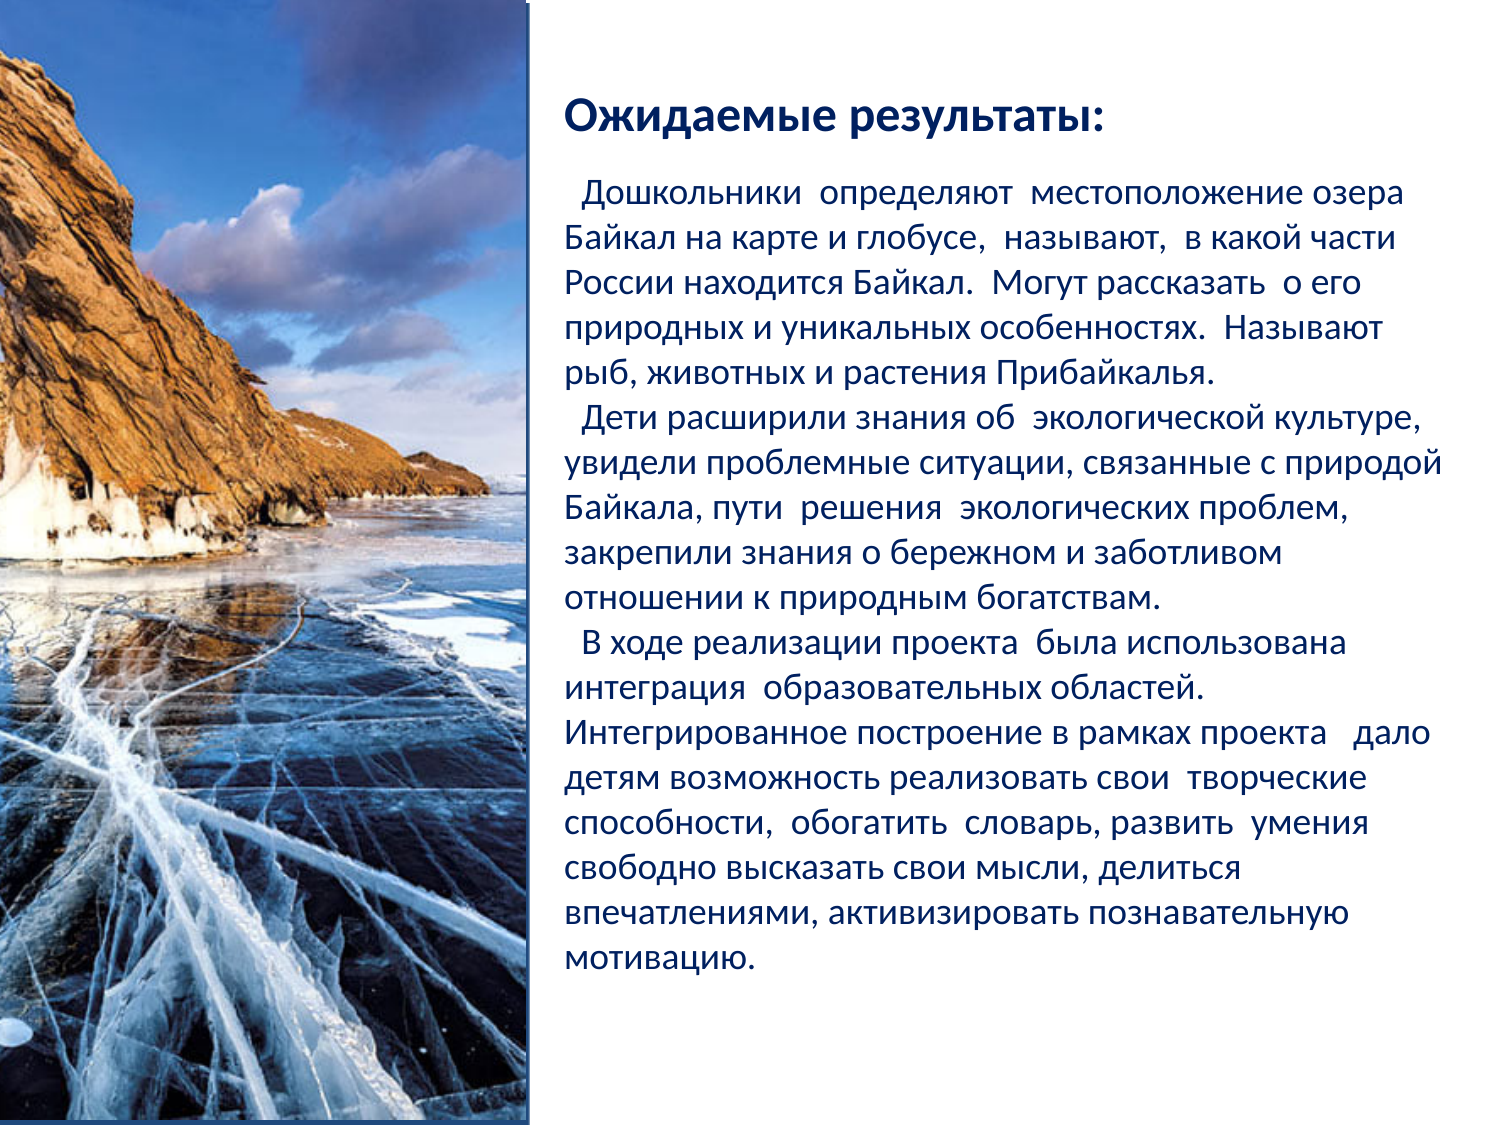

Ожидаемые результаты:
 Дошкольники определяют местоположение озера Байкал на карте и глобусе, называют, в какой части России находится Байкал. Могут рассказать о его природных и уникальных особенностях. Называют рыб, животных и растения Прибайкалья.
 Дети расширили знания об экологической культуре, увидели проблемные ситуации, связанные с природой Байкала, пути решения экологических проблем, закрепили знания о бережном и заботливом отношении к природным богатствам.
 В ходе реализации проекта была использована интеграция образовательных областей. Интегрированное построение в рамках проекта дало детям возможность реализовать свои творческие способности, обогатить словарь, развить умения свободно высказать свои мысли, делиться впечатлениями, активизировать познавательную мотивацию.